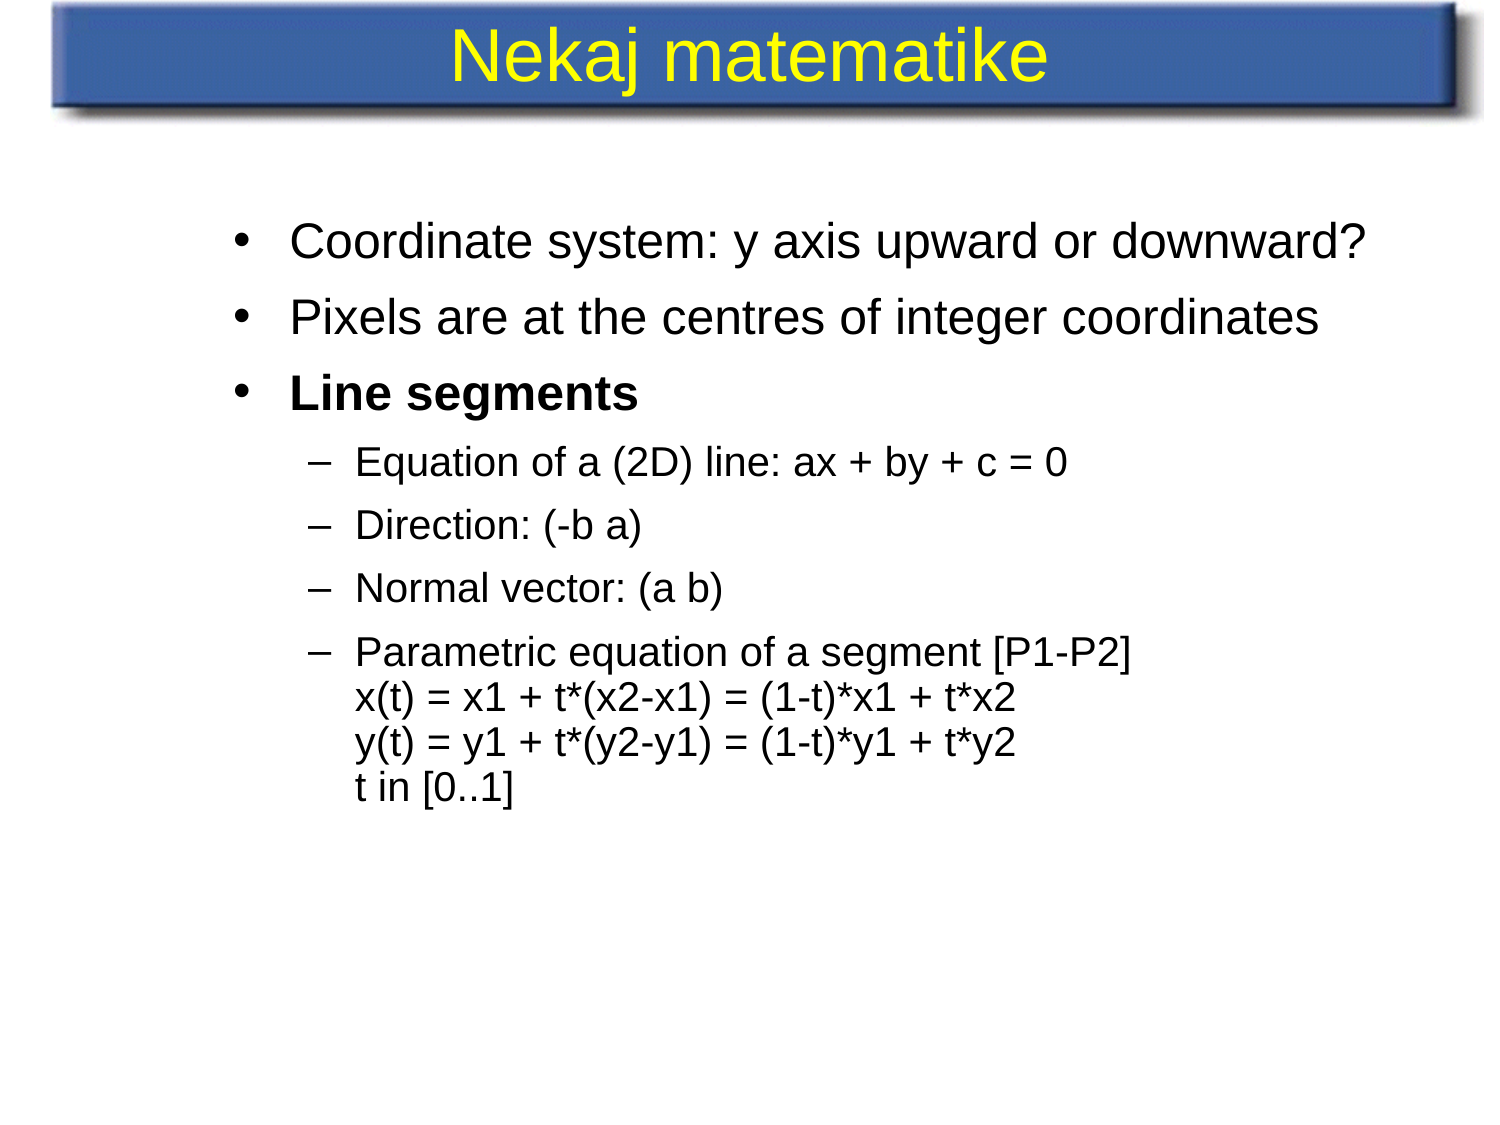

# Nekaj matematike
Coordinate system: y axis upward or downward?
Pixels are at the centres of integer coordinates
Line segments
Equation of a (2D) line: ax + by + c = 0
Direction: (-b a)
Normal vector: (a b)
Parametric equation of a segment [P1-P2]
x(t) = x1 + t*(x2-x1) = (1-t)*x1 + t*x2
y(t) = y1 + t*(y2-y1) = (1-t)*y1 + t*y2
t in [0..1]